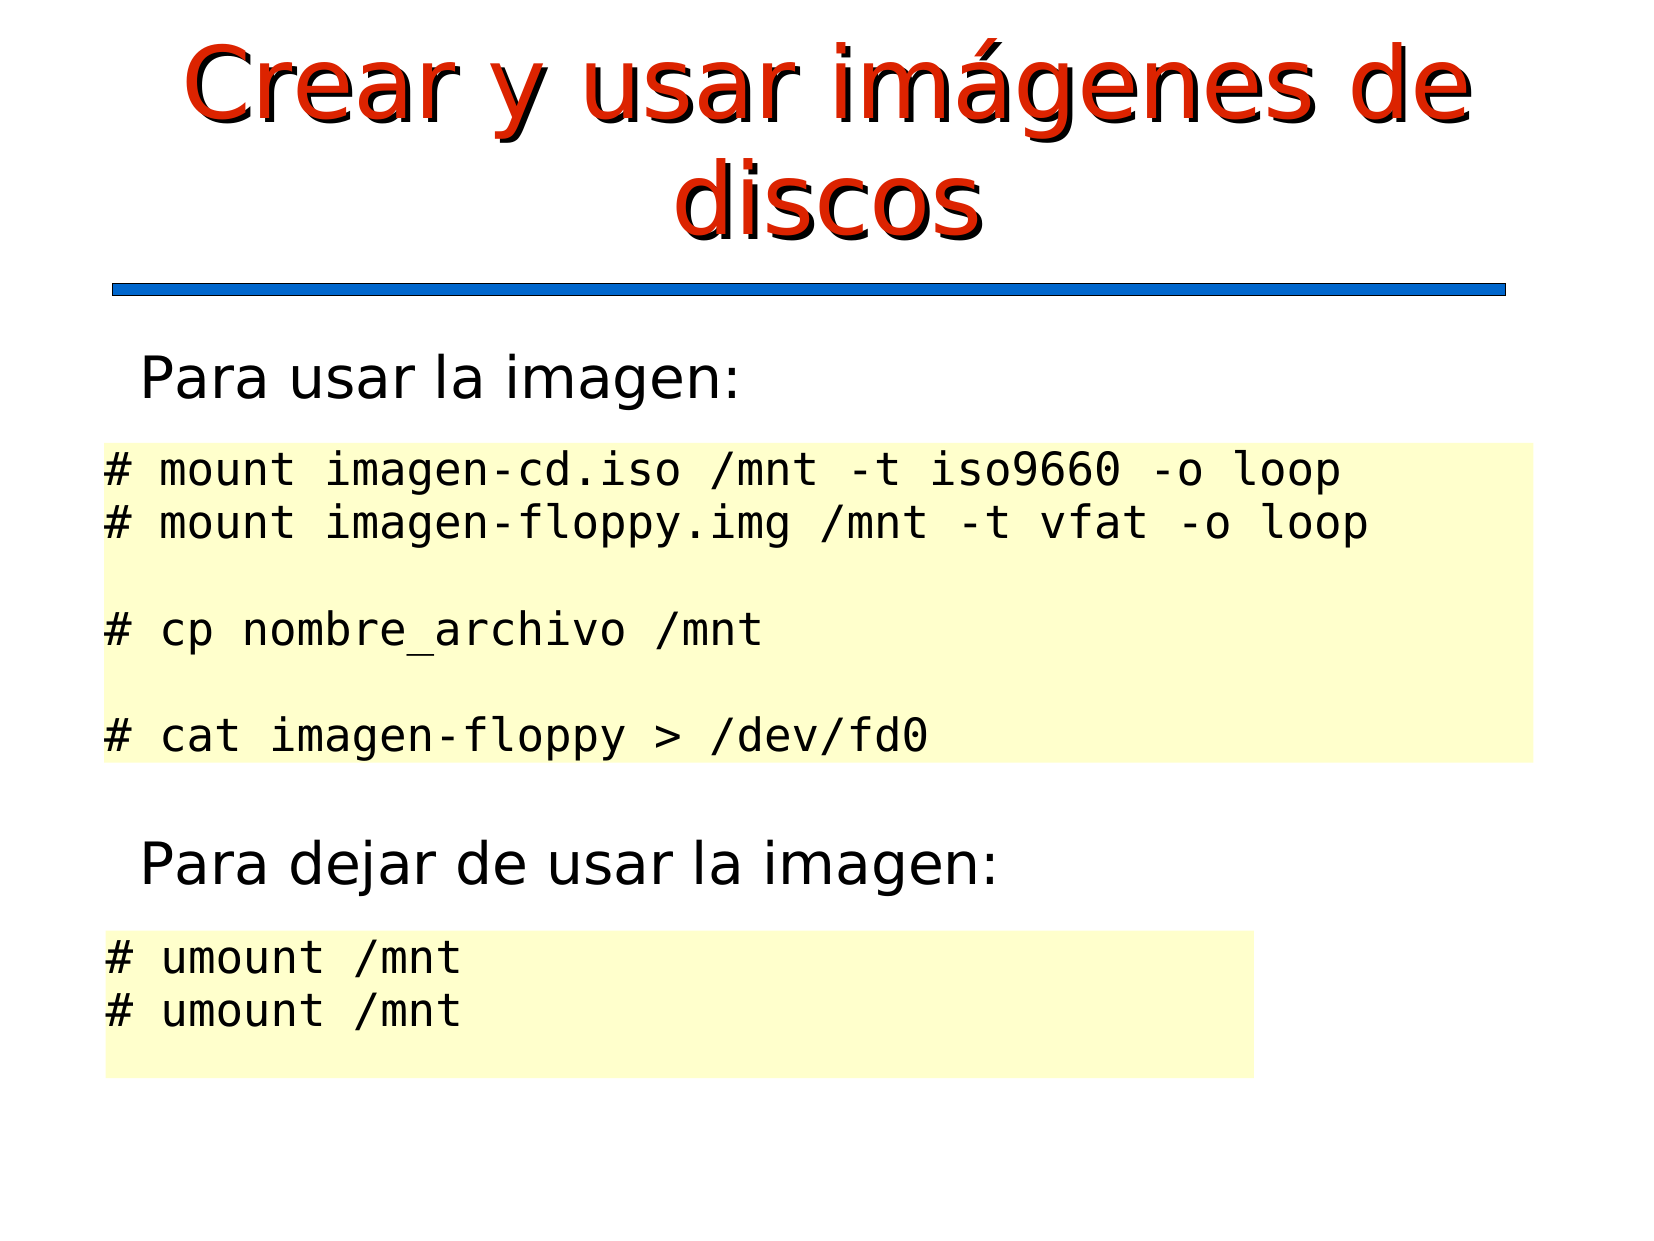

# Crear y usar imágenes de discos
Para usar la imagen:
Para dejar de usar la imagen:
# mount imagen-cd.iso /mnt -t iso9660 -o loop
# mount imagen-floppy.img /mnt -t vfat -o loop
# cp nombre_archivo /mnt
# cat imagen-floppy > /dev/fd0
# umount /mnt
# umount /mnt